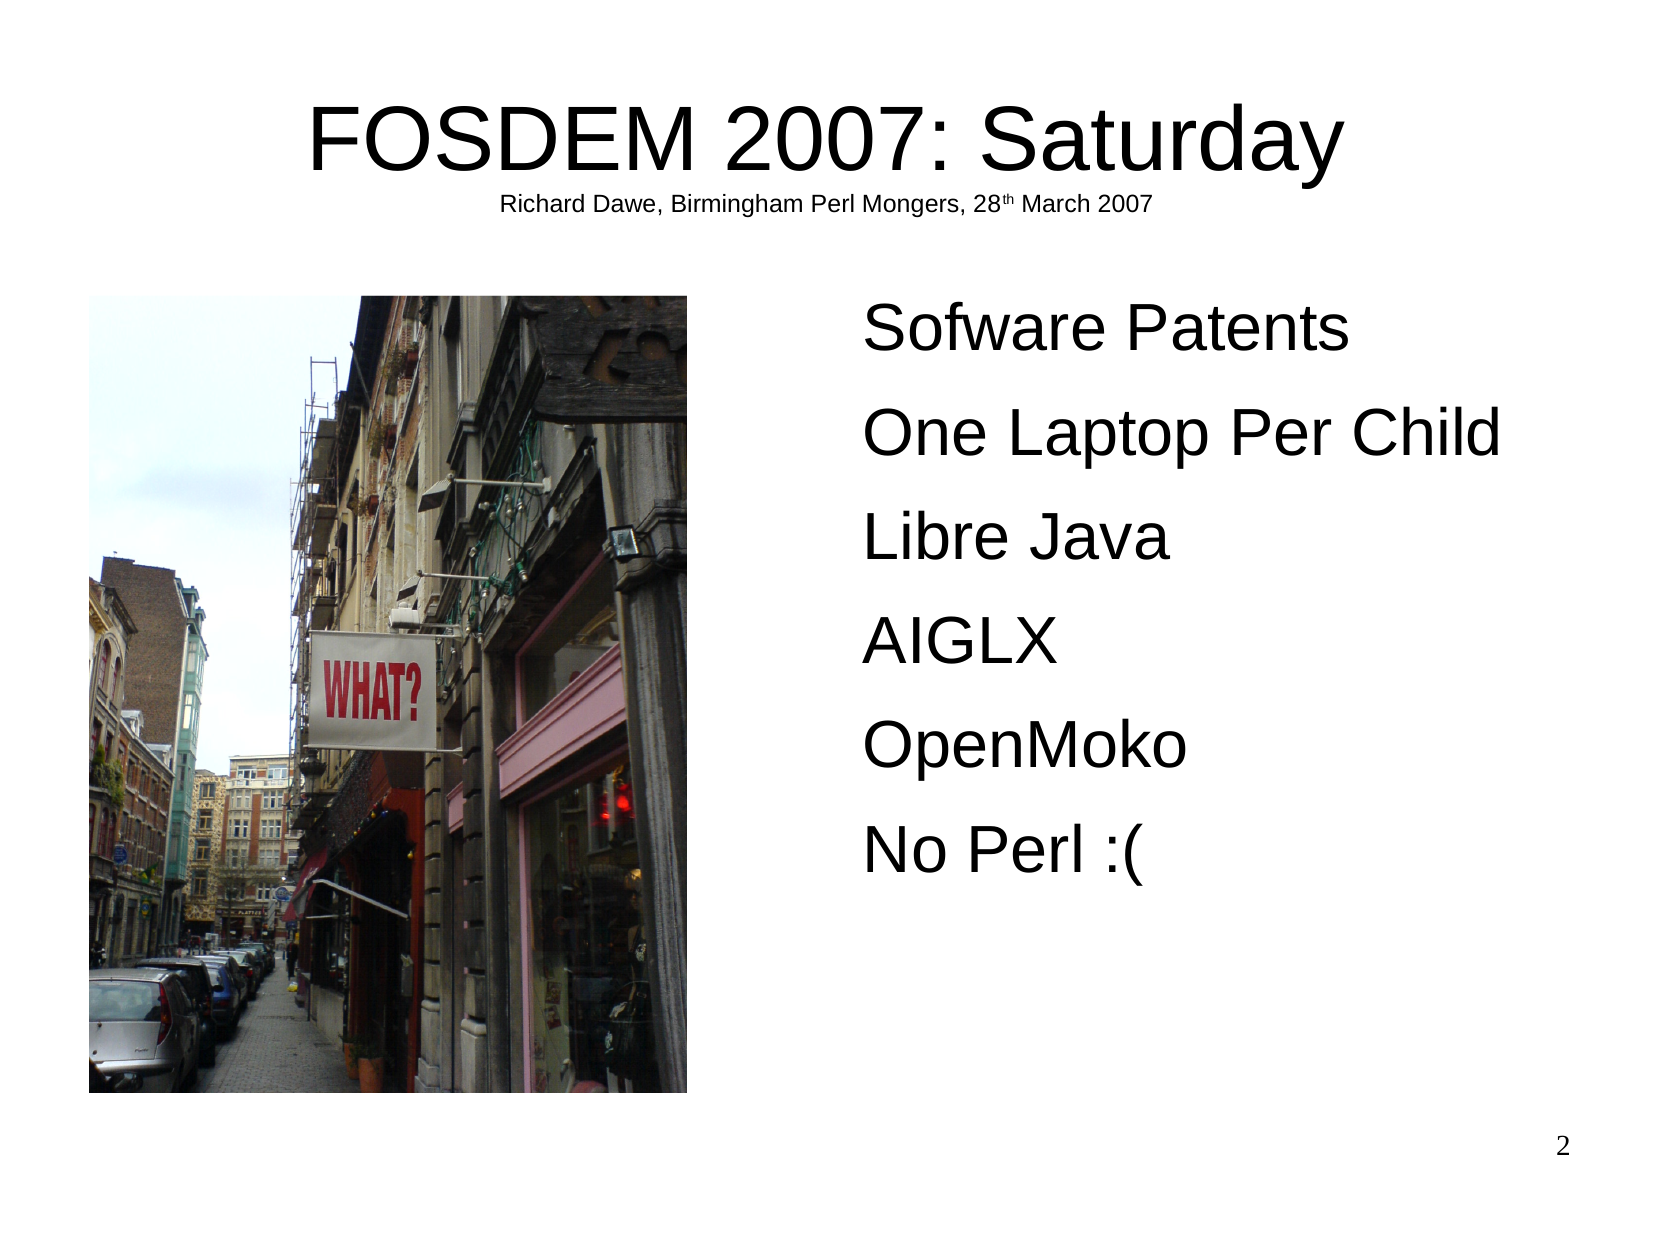

# FOSDEM 2007: Saturday Richard Dawe, Birmingham Perl Mongers, 28th March 2007
Sofware Patents
One Laptop Per Child
Libre Java
AIGLX
OpenMoko
No Perl :(
2